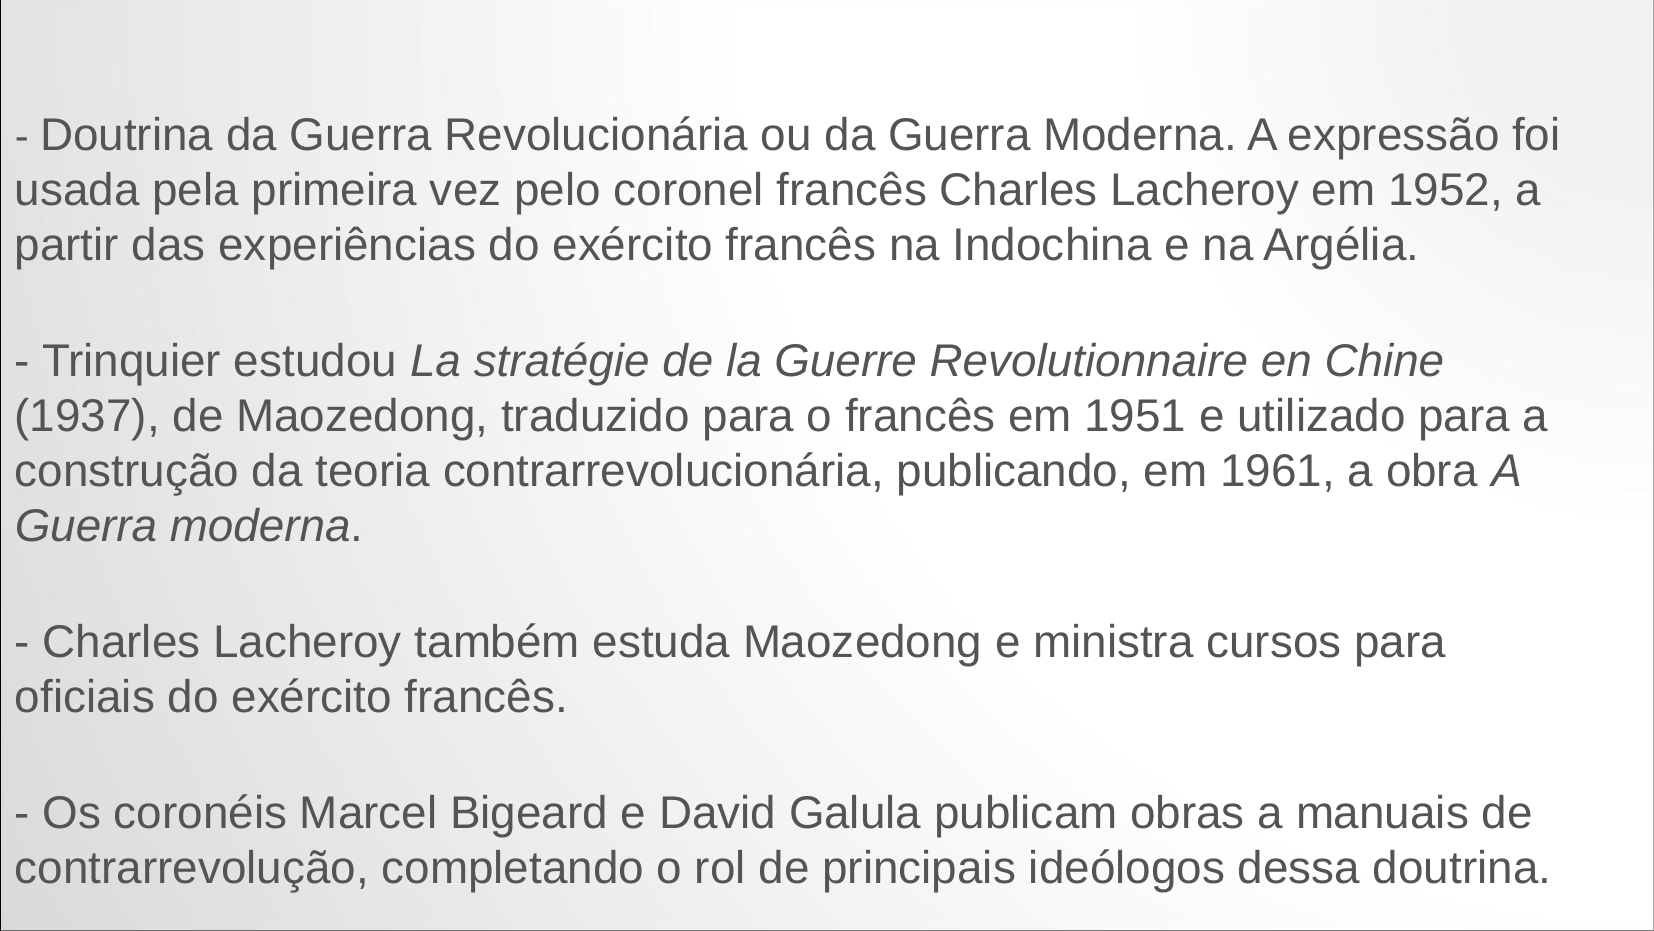

- Doutrina da Guerra Revolucionária ou da Guerra Moderna. A expressão foi usada pela primeira vez pelo coronel francês Charles Lacheroy em 1952, a partir das experiências do exército francês na Indochina e na Argélia.
- Trinquier estudou La stratégie de la Guerre Revolutionnaire en Chine (1937), de Maozedong, traduzido para o francês em 1951 e utilizado para a construção da teoria contrarrevolucionária, publicando, em 1961, a obra A Guerra moderna.
- Charles Lacheroy também estuda Maozedong e ministra cursos para oficiais do exército francês.
- Os coronéis Marcel Bigeard e David Galula publicam obras a manuais de contrarrevolução, completando o rol de principais ideólogos dessa doutrina.